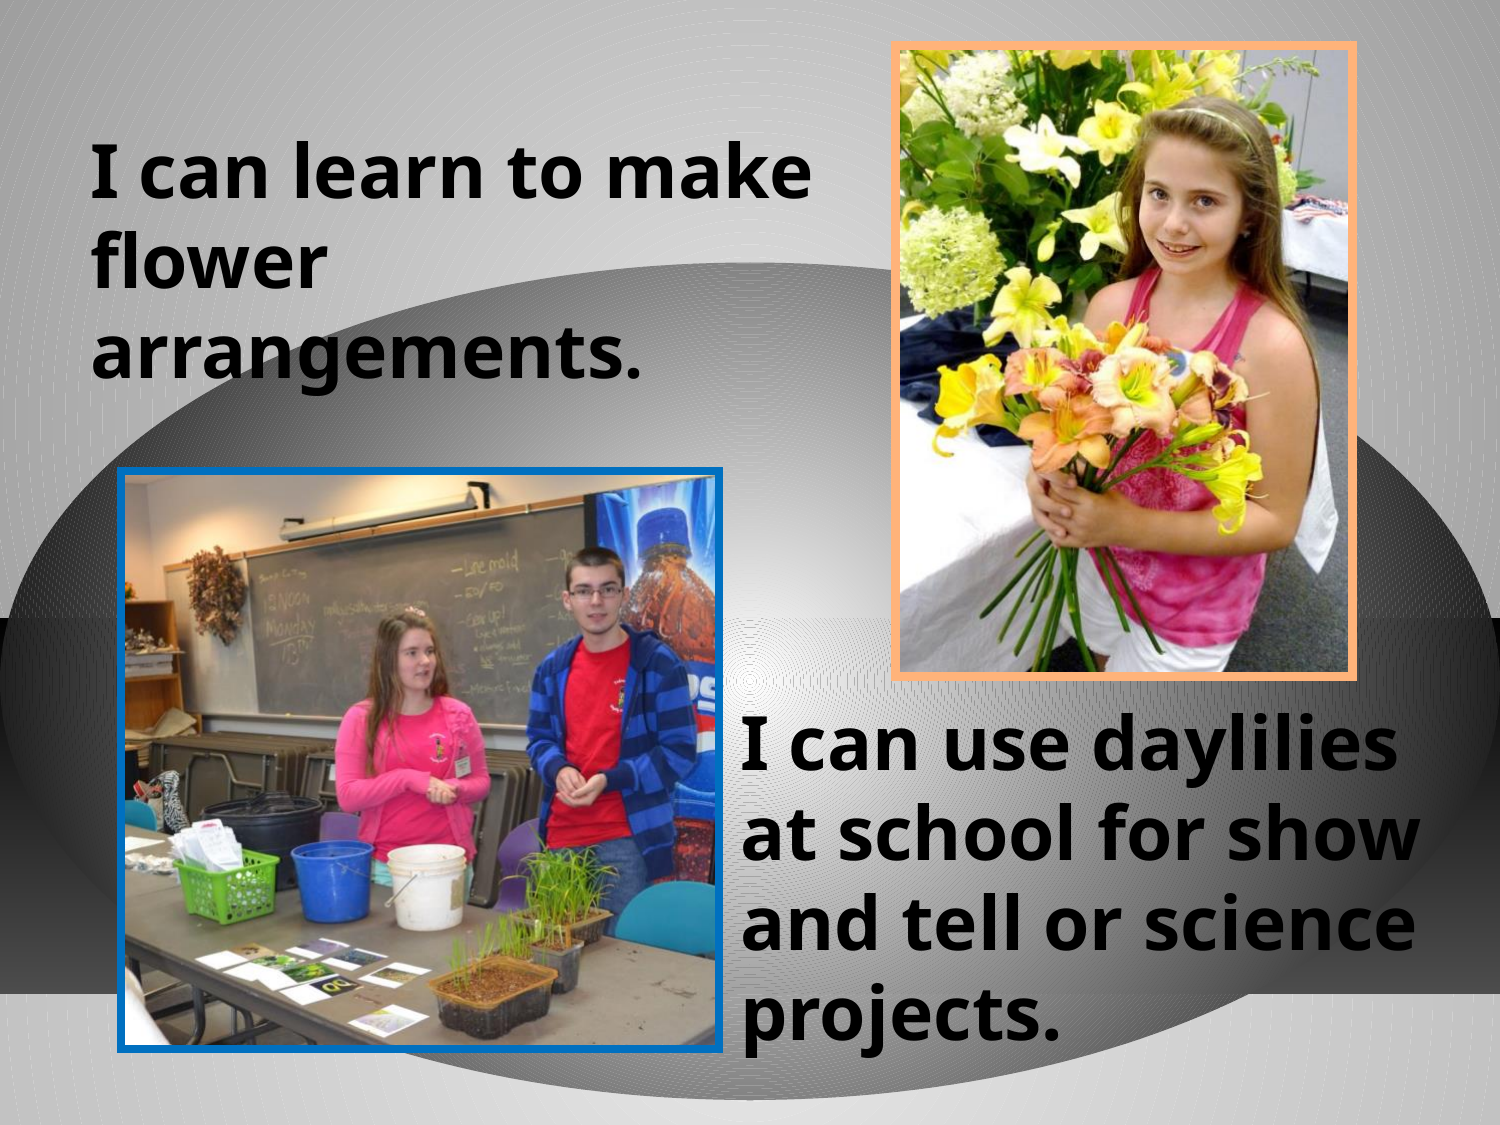

I can learn to make flower arrangements.
I can use daylilies
at school for show
and tell or science projects.